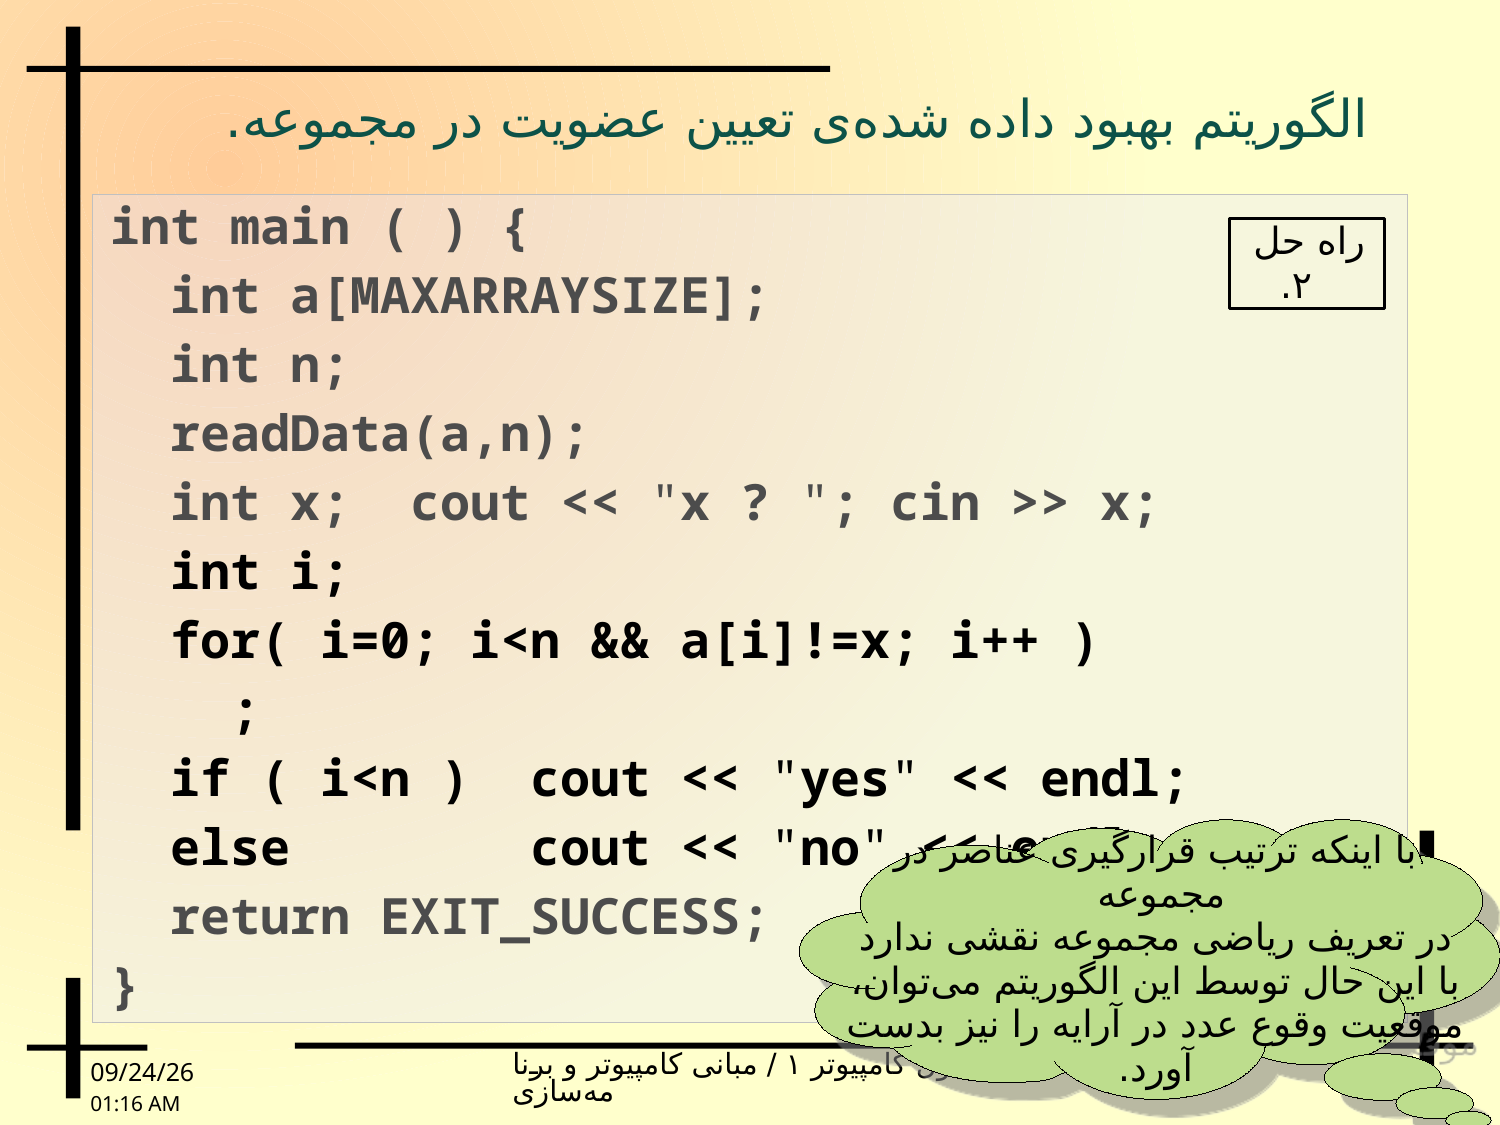

الگوریتم بهبود داده شده‌ی تعیین عضویت در مجموعه.
int main ( ) {
 int a[MAXARRAYSIZE];
 int n;
 readData(a,n);
 int x; cout << "x ? "; cin >> x;
 int i;
 for( i=0; i<n && a[i]!=x; i++ )
 ;
 if ( i<n ) cout << "yes" << endl;
 else cout << "no" << endl;
 return EXIT_SUCCESS;
}
# راه حل ۲.
با اینکه ترتیب قرارگیری عناصر در مجموعه
در تعریف ریاضی مجموعه نقشی ندارد با این حال توسط این الگوریتم می‌توان، موقعیت وقوع عدد در آرایه را نیز بدست آورد.
اصول کامپیوتر ۱ / مبانی کامپیوتر و برنامه‌سازی
21